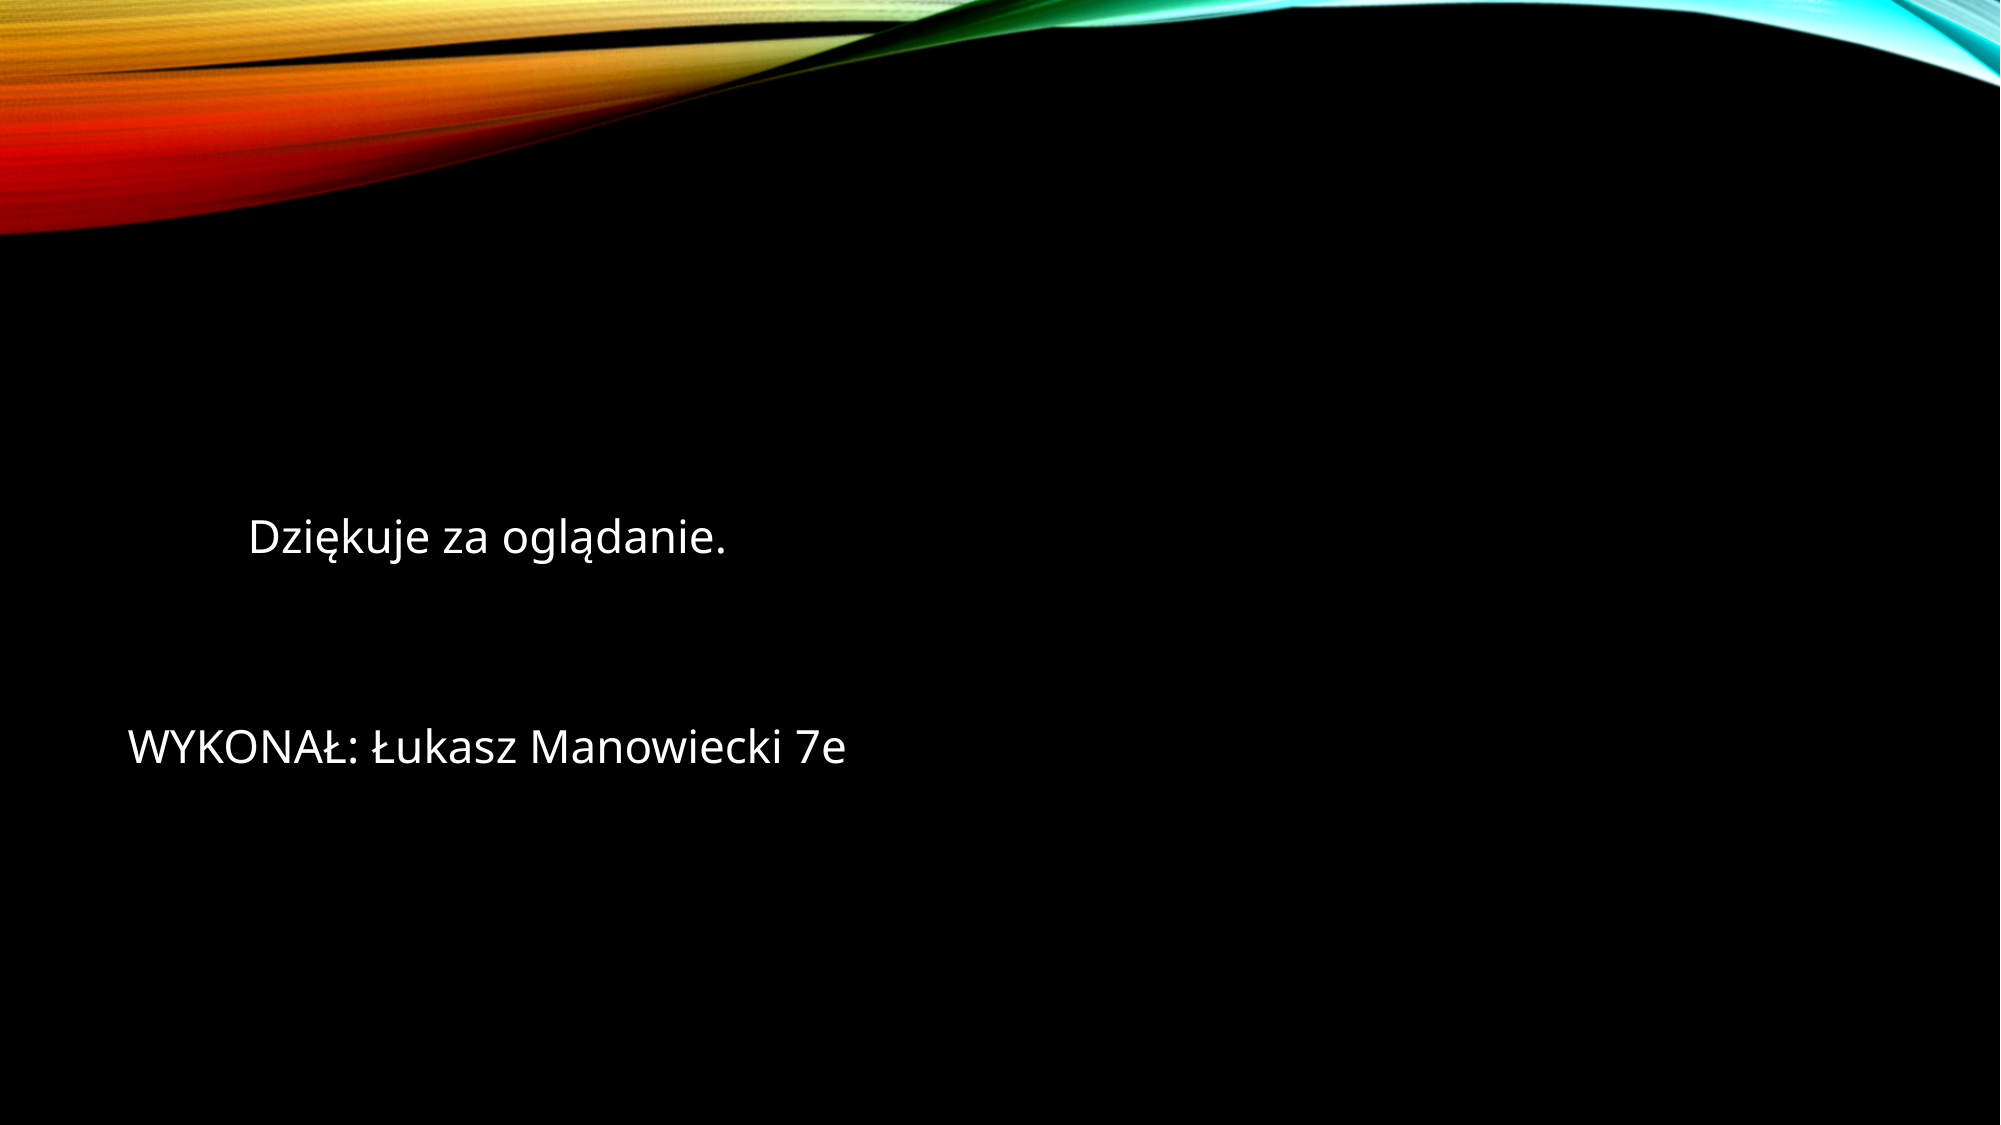

#
Dziękuje za oglądanie.
WYKONAŁ: Łukasz Manowiecki 7e